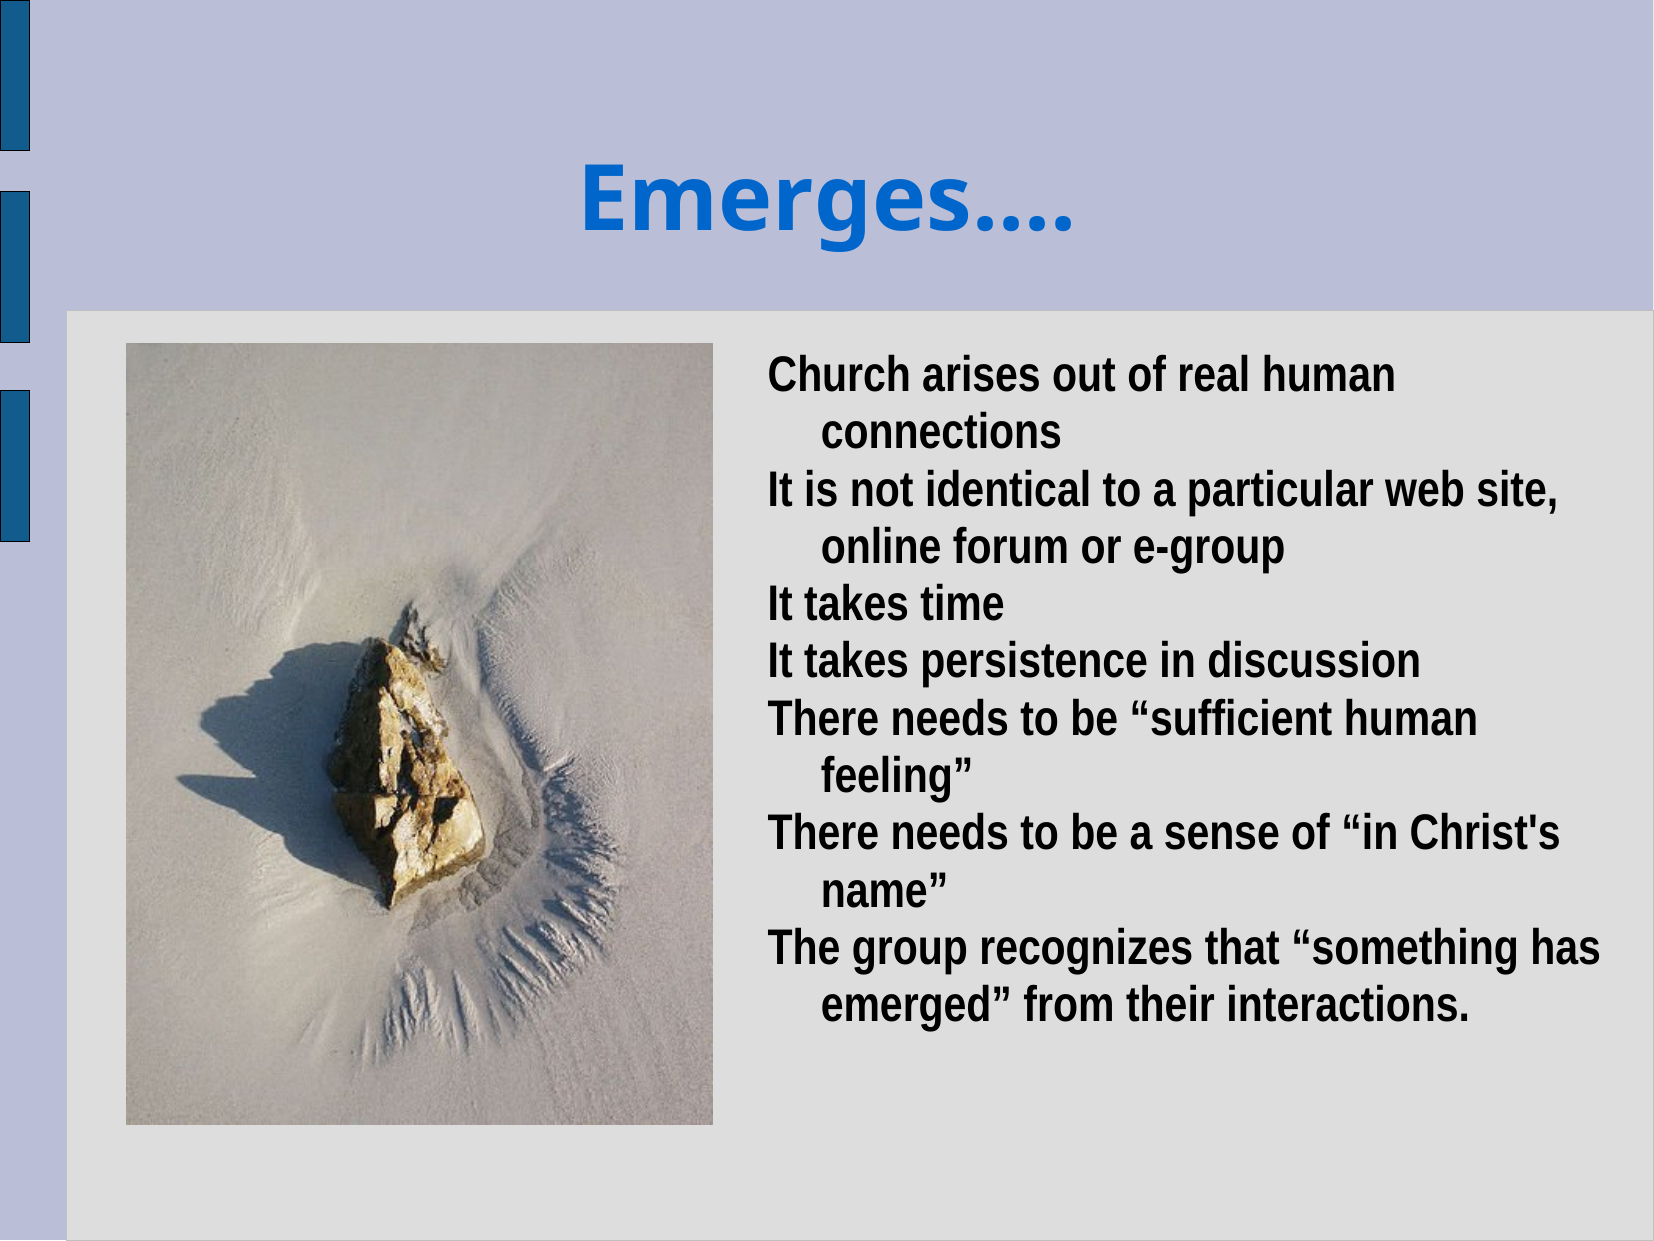

# Emerges....
Church arises out of real human connections
It is not identical to a particular web site, online forum or e-group
It takes time
It takes persistence in discussion
There needs to be “sufficient human feeling”
There needs to be a sense of “in Christ's name”
The group recognizes that “something has emerged” from their interactions.